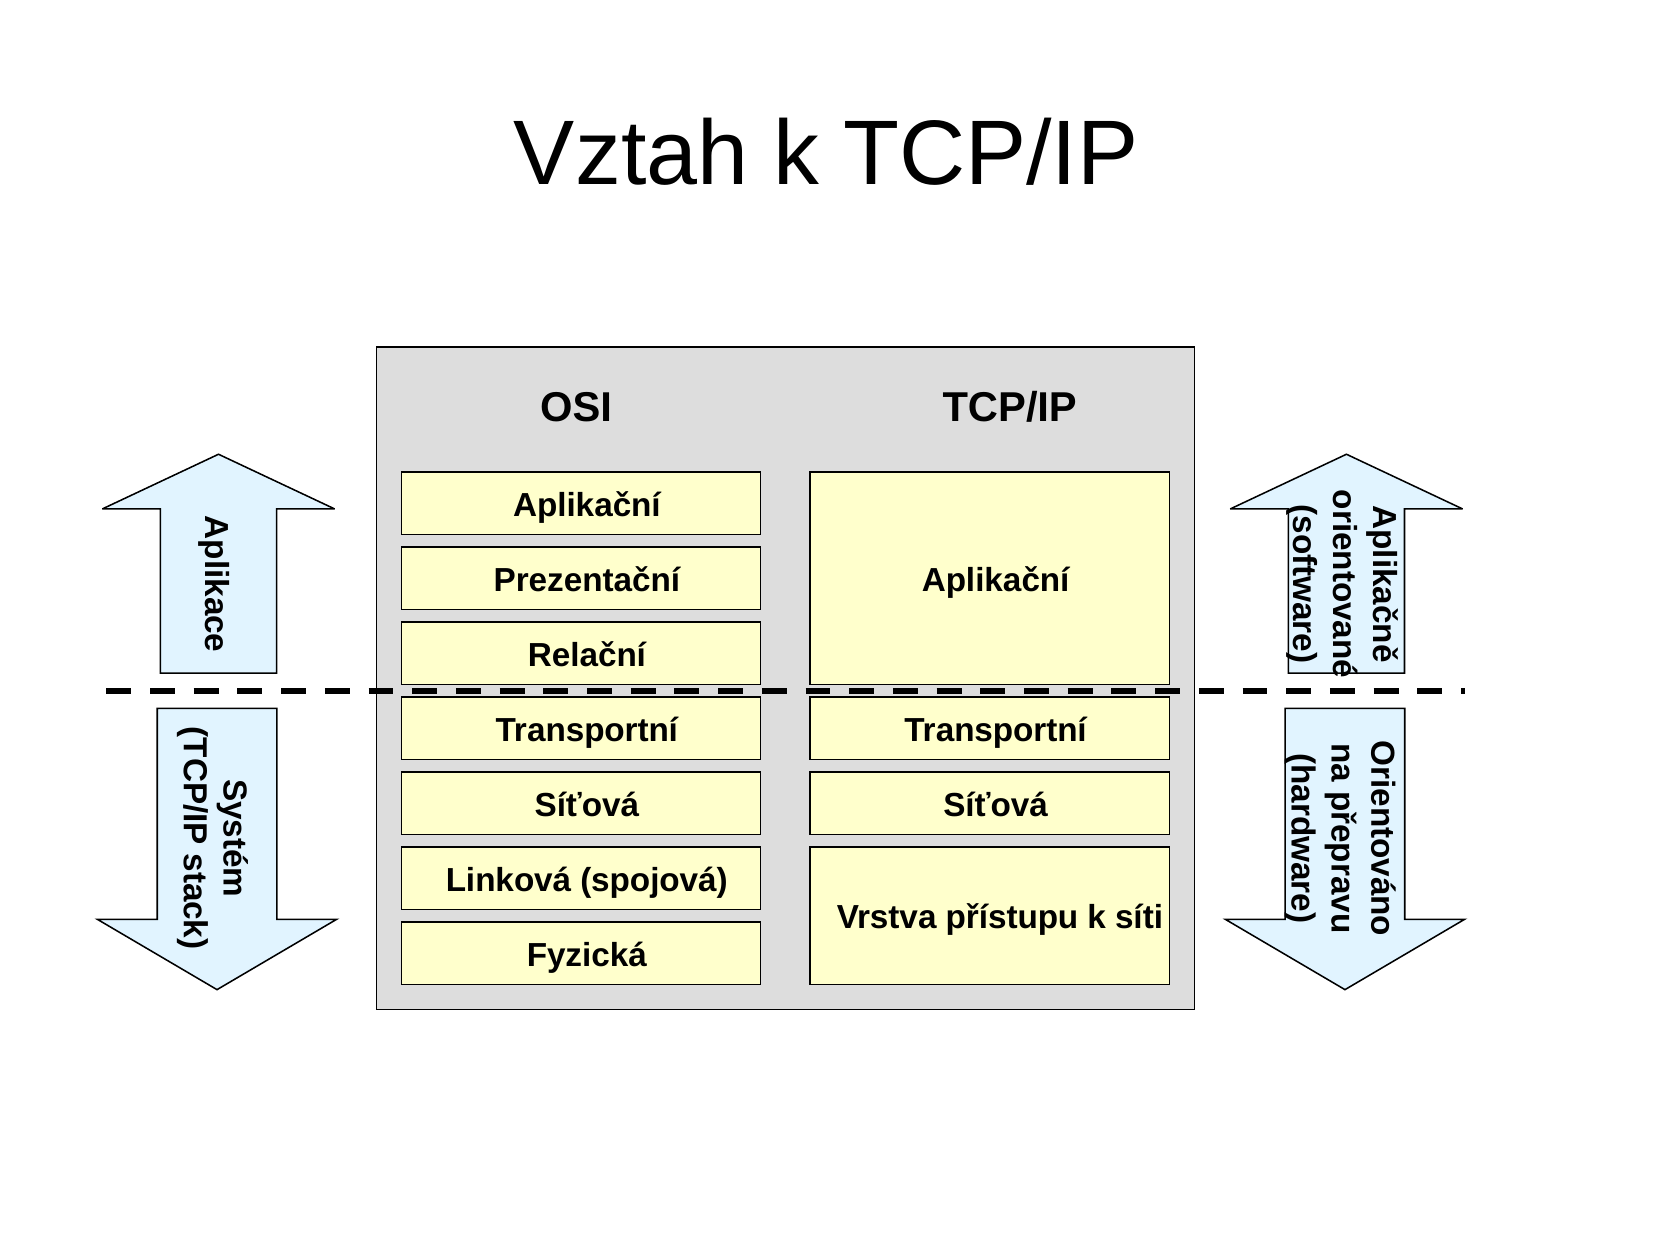

# Vztah k TCP/IP
OSI
TCP/IP
Aplikační
Aplikační
Prezentační
Relační
Transportní
Transportní
Síťová
Síťová
Linková (spojová)
Vrstva přístupu k síti
Fyzická
Aplikace
Aplikačně
orientované
(software)
Systém
(TCP/IP stack)
Orientováno
na přepravu
(hardware)